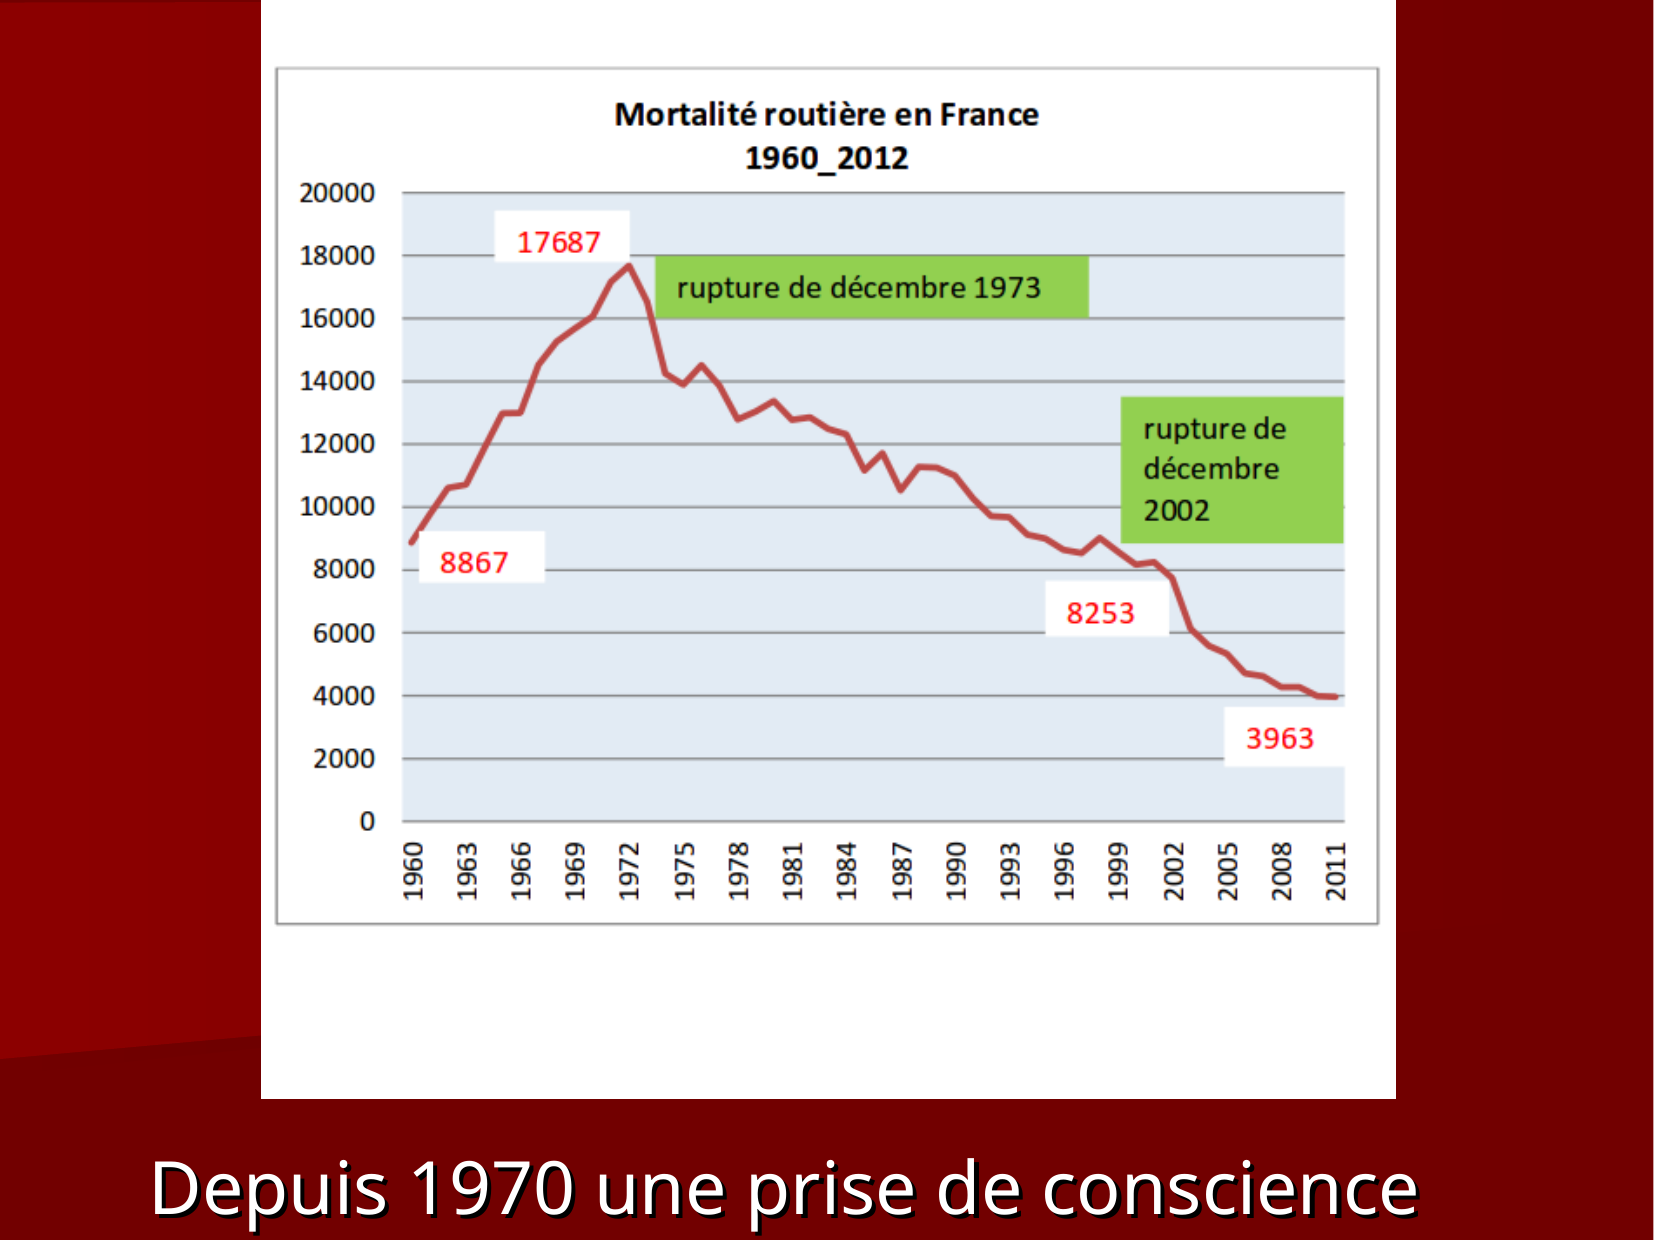

# Depuis 1970 une prise de conscience